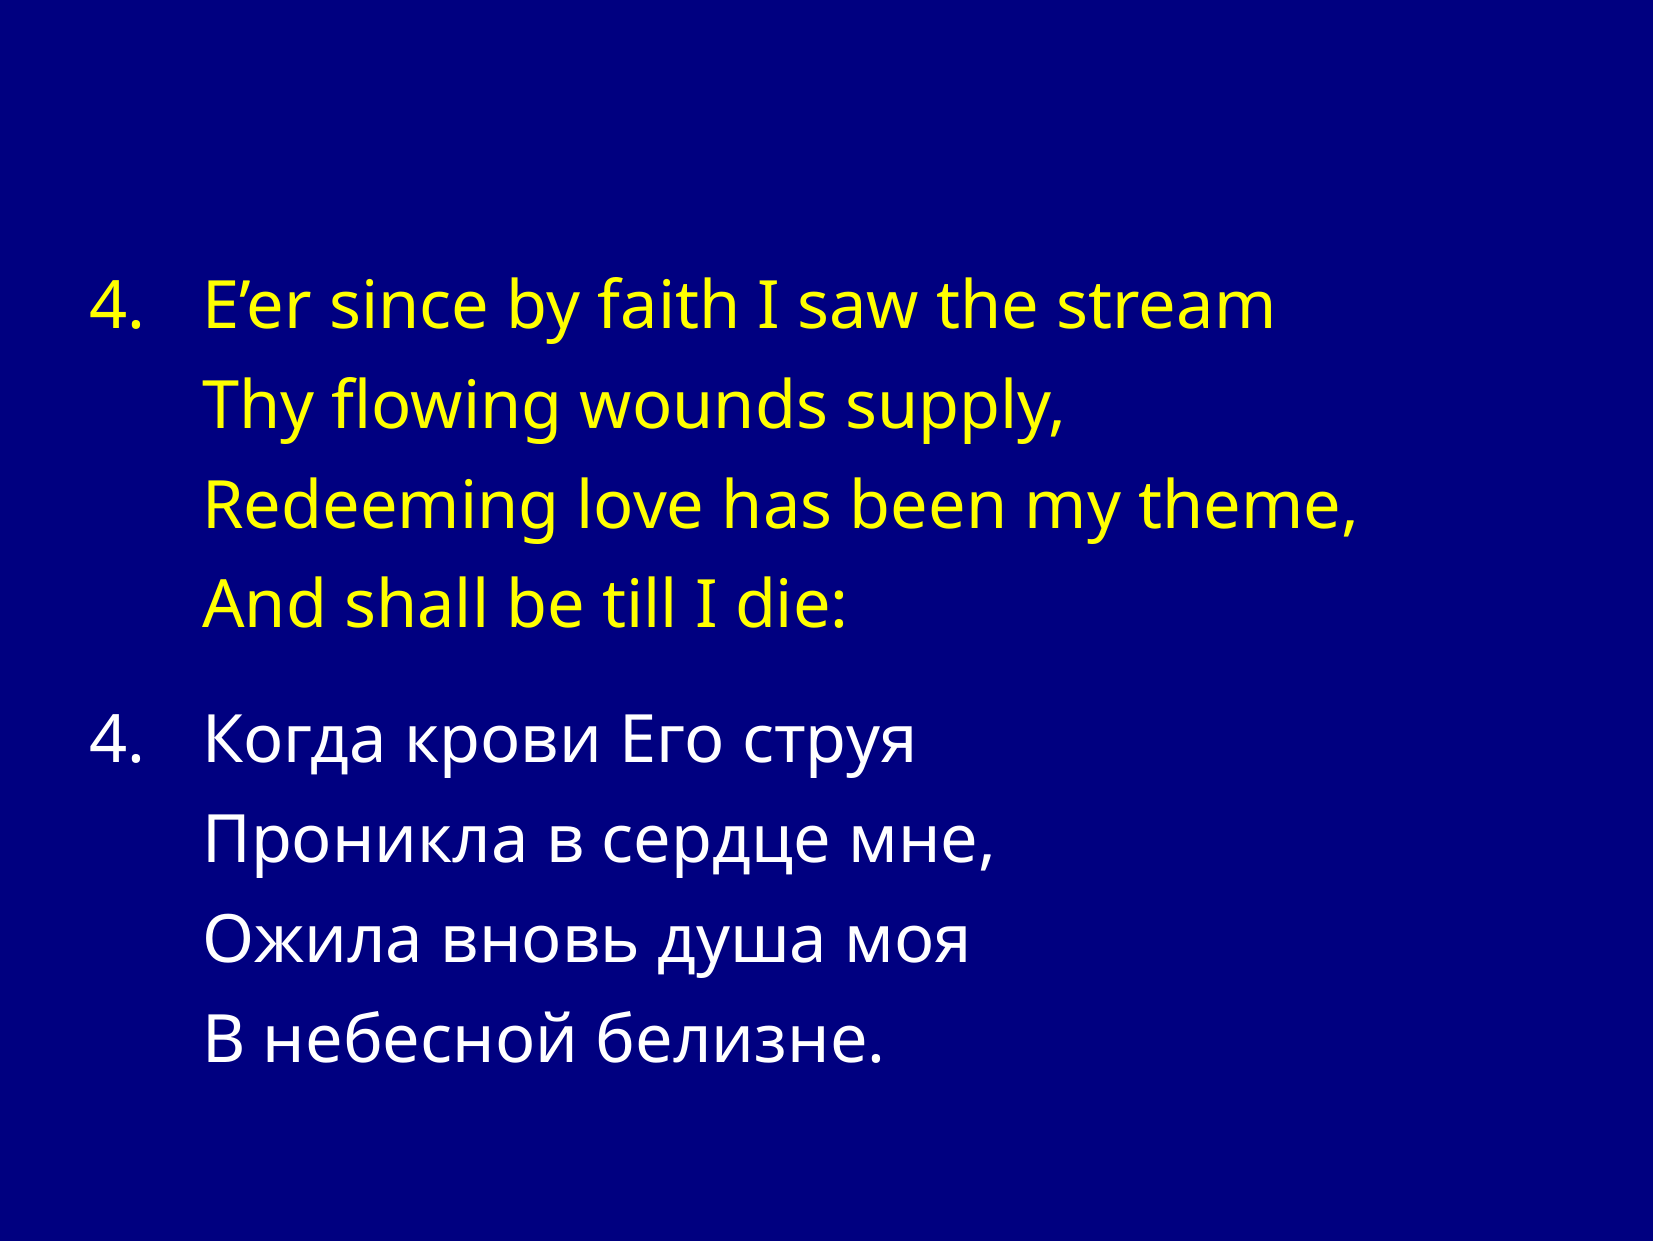

4.	E’er since by faith I saw the stream
	Thy flowing wounds supply,
	Redeeming love has been my theme,
	And shall be till I die:
4.	Когда крови Его струя
	Проникла в сердце мне,
	Ожила вновь душа моя
	В небесной белизне.